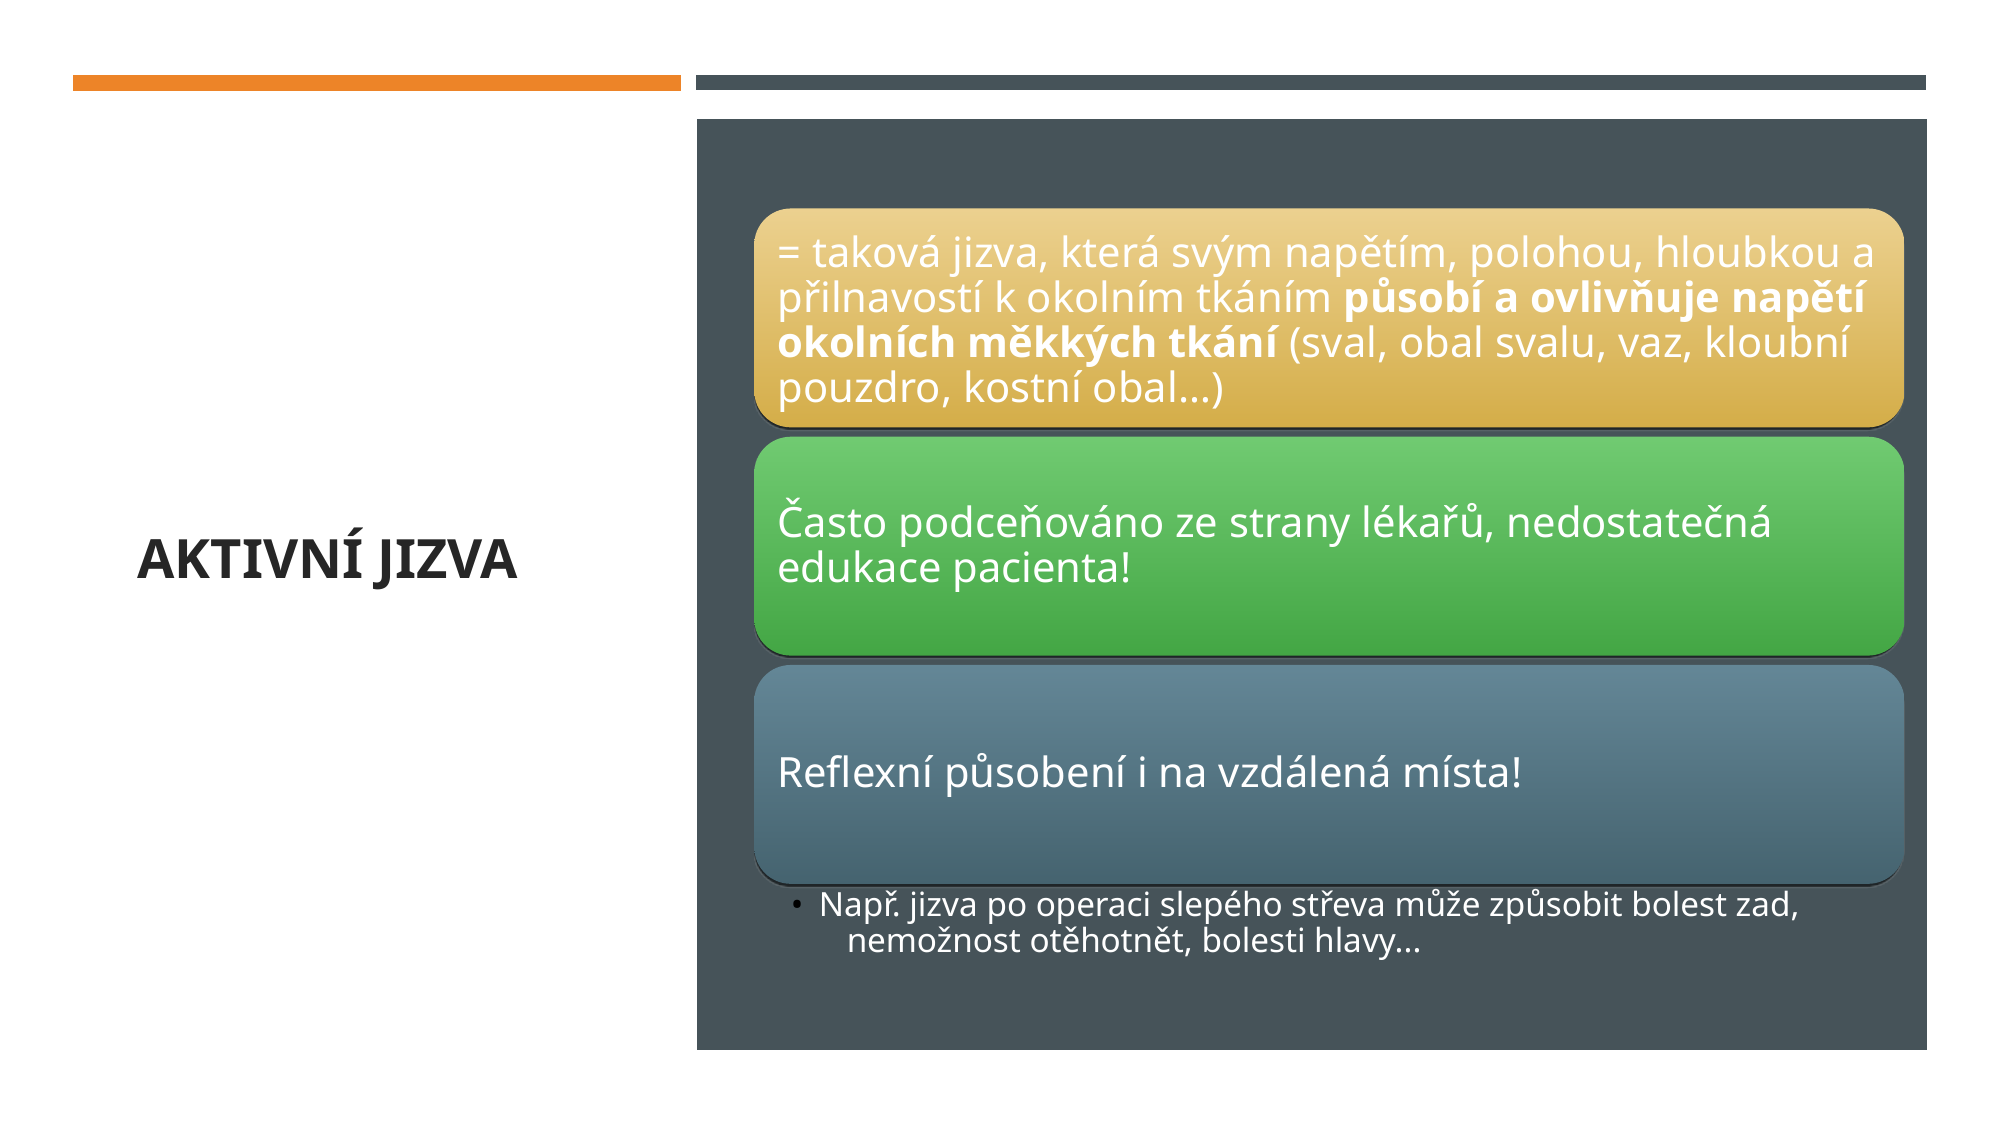

# AKTIVNÍ JIZVA
= taková jizva, která svým napětím, polohou, hloubkou a přilnavostí k okolním tkáním působí a ovlivňuje napětí okolních měkkých tkání (sval, obal svalu, vaz, kloubní pouzdro, kostní obal…)
Často podceňováno ze strany lékařů, nedostatečná edukace pacienta!
Reflexní působení i na vzdálená místa!
Např. jizva po operaci slepého střeva může způsobit bolest zad, nemožnost otěhotnět, bolesti hlavy...